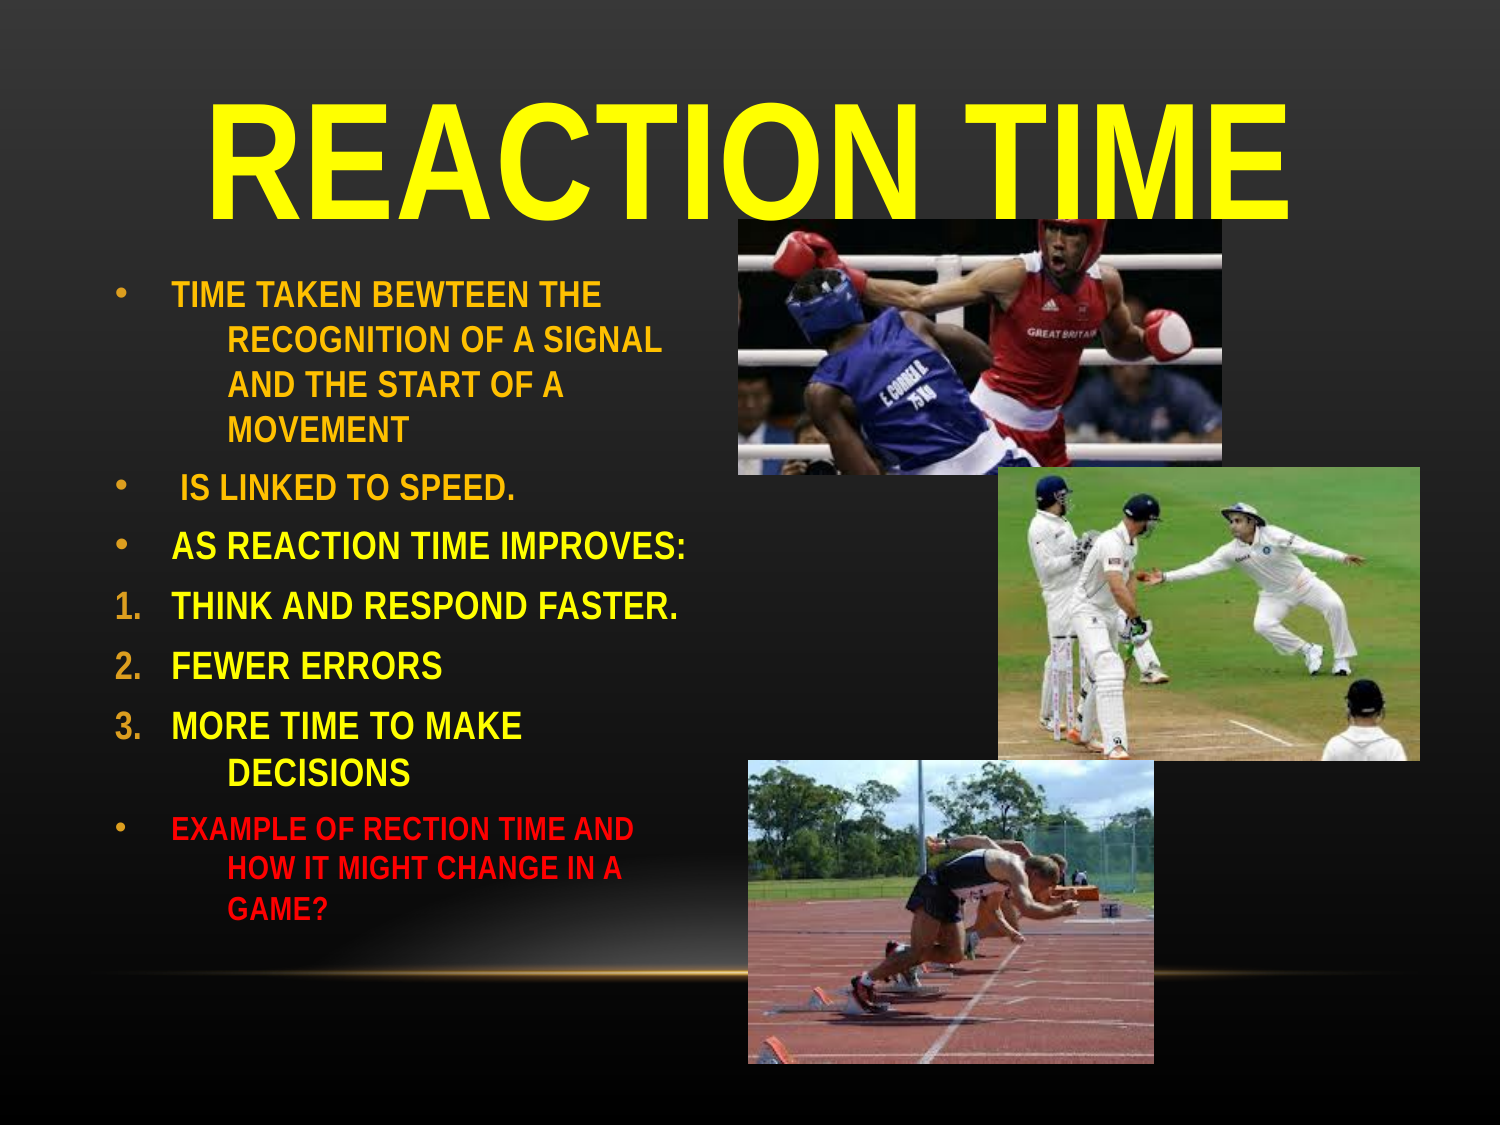

REACTION TIME
# TIME TAKEN BEWTEEN THE RECOGNITION OF A SIGNAL AND THE START OF A MOVEMENT
 IS LINKED TO SPEED.
AS REACTION TIME IMPROVES:
THINK AND RESPOND FASTER.
FEWER ERRORS
MORE TIME TO MAKE DECISIONS
EXAMPLE OF RECTION TIME AND HOW IT MIGHT CHANGE IN A GAME?